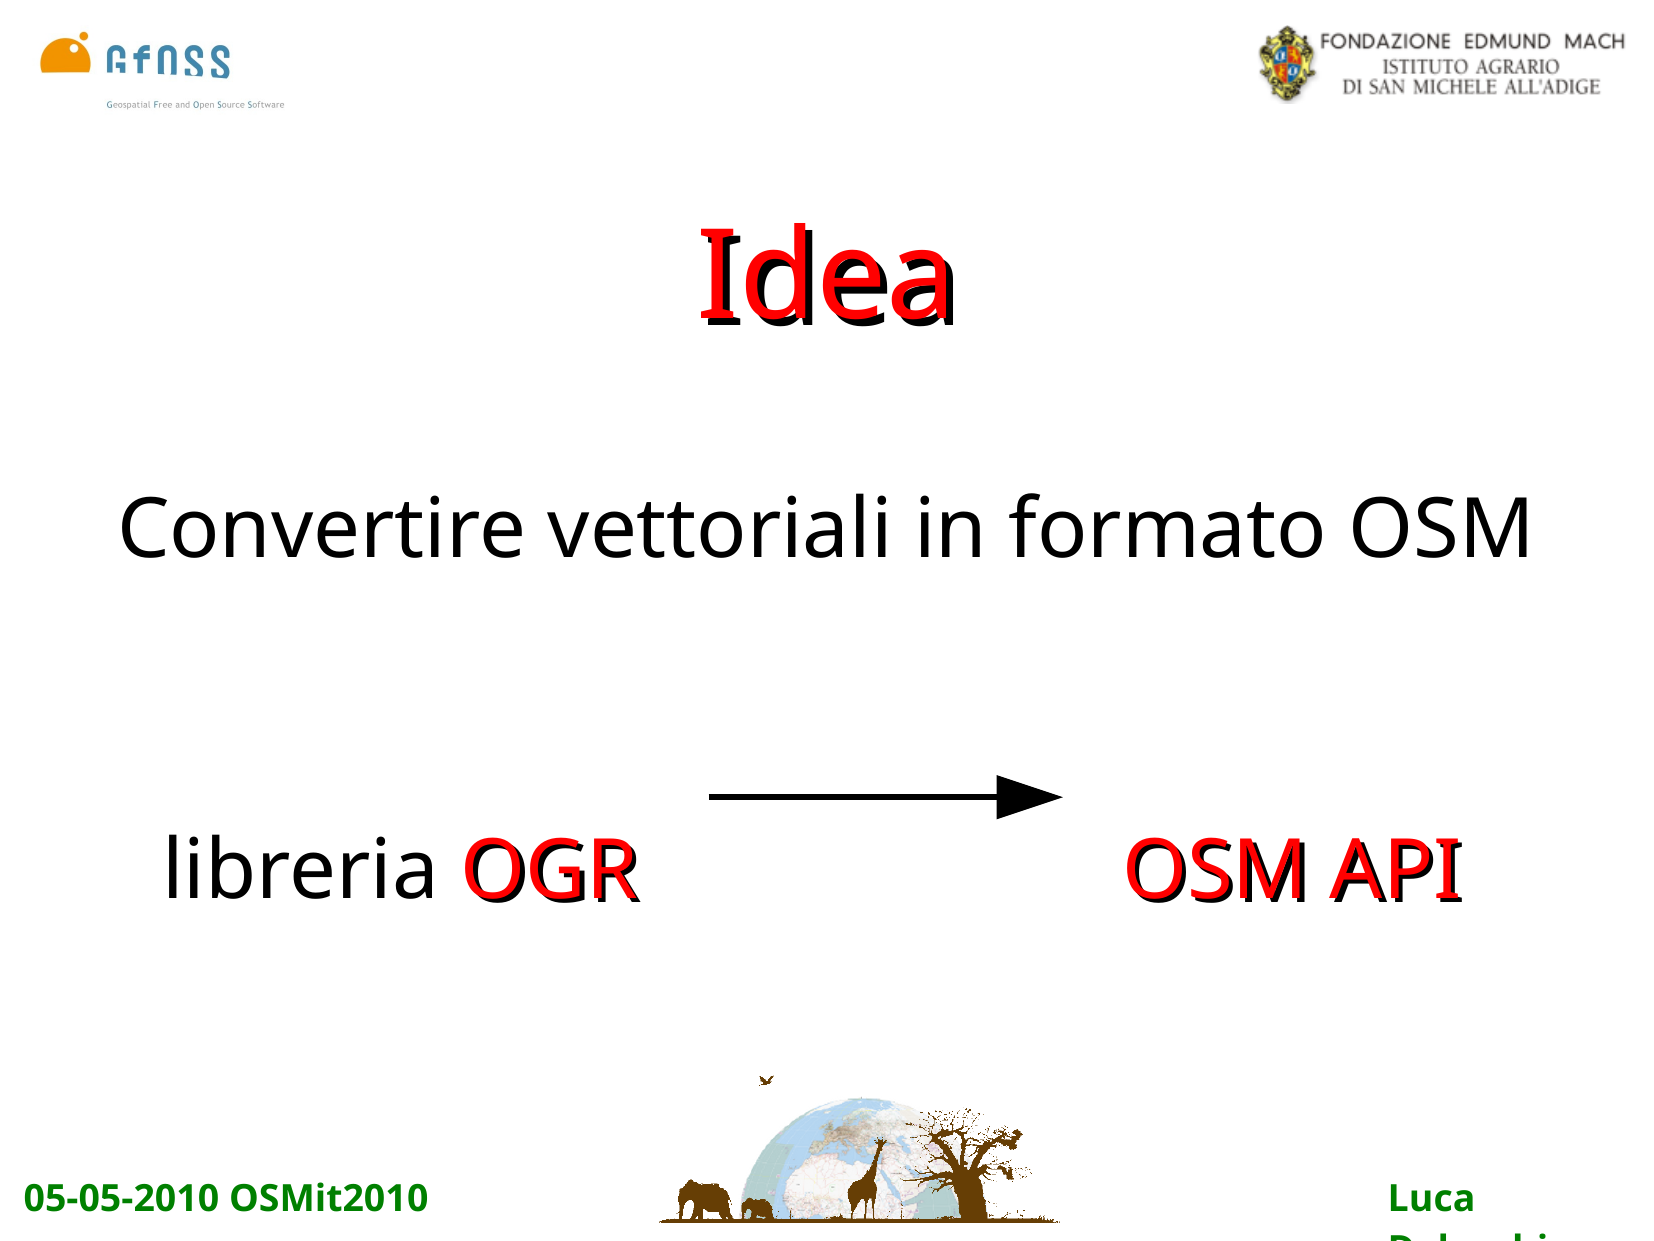

Idea
Convertire vettoriali in formato OSM
		libreria OGR 							OSM API